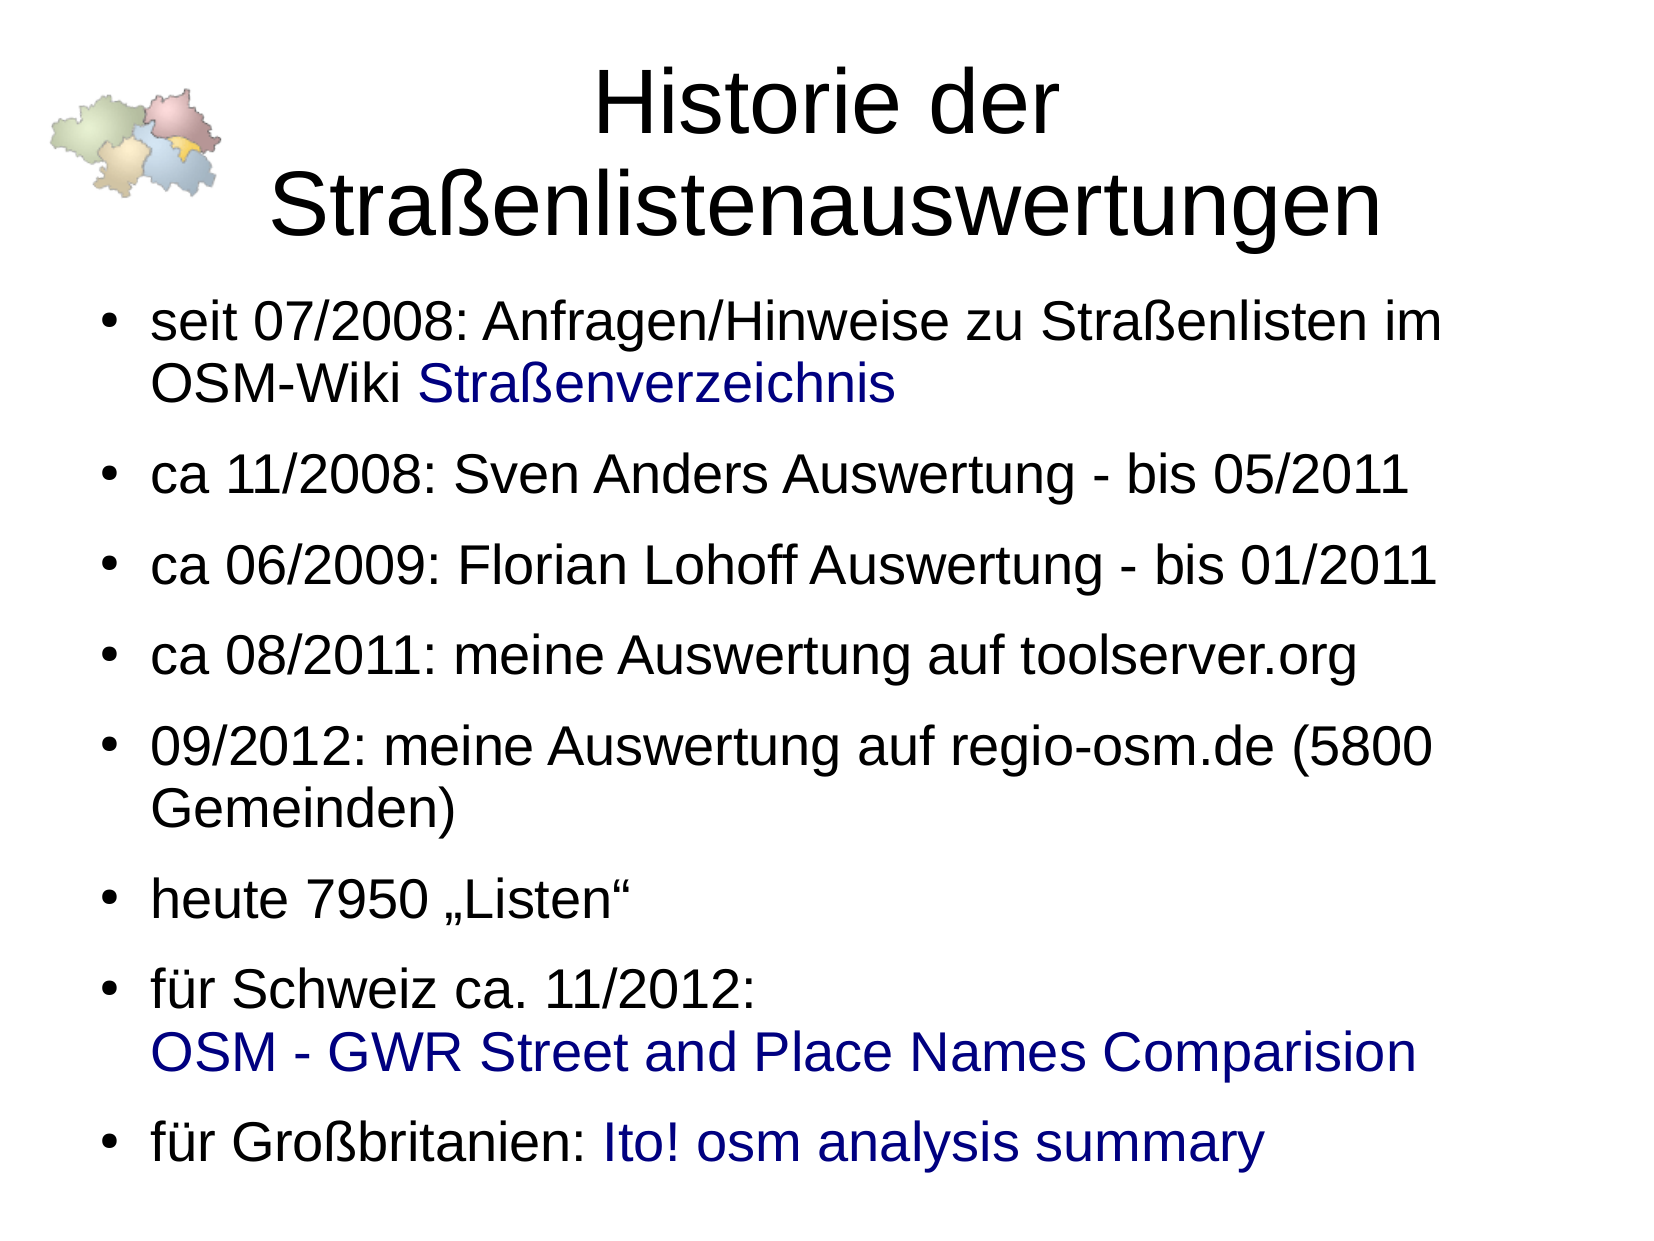

# Historie der Straßenlistenauswertungen
seit 07/2008: Anfragen/Hinweise zu Straßenlisten im OSM-Wiki Straßenverzeichnis
ca 11/2008: Sven Anders Auswertung - bis 05/2011
ca 06/2009: Florian Lohoff Auswertung - bis 01/2011
ca 08/2011: meine Auswertung auf toolserver.org
09/2012: meine Auswertung auf regio-osm.de (5800 Gemeinden)
heute 7950 „Listen“
für Schweiz ca. 11/2012: OSM - GWR Street and Place Names Comparision
für Großbritanien: Ito! osm analysis summary